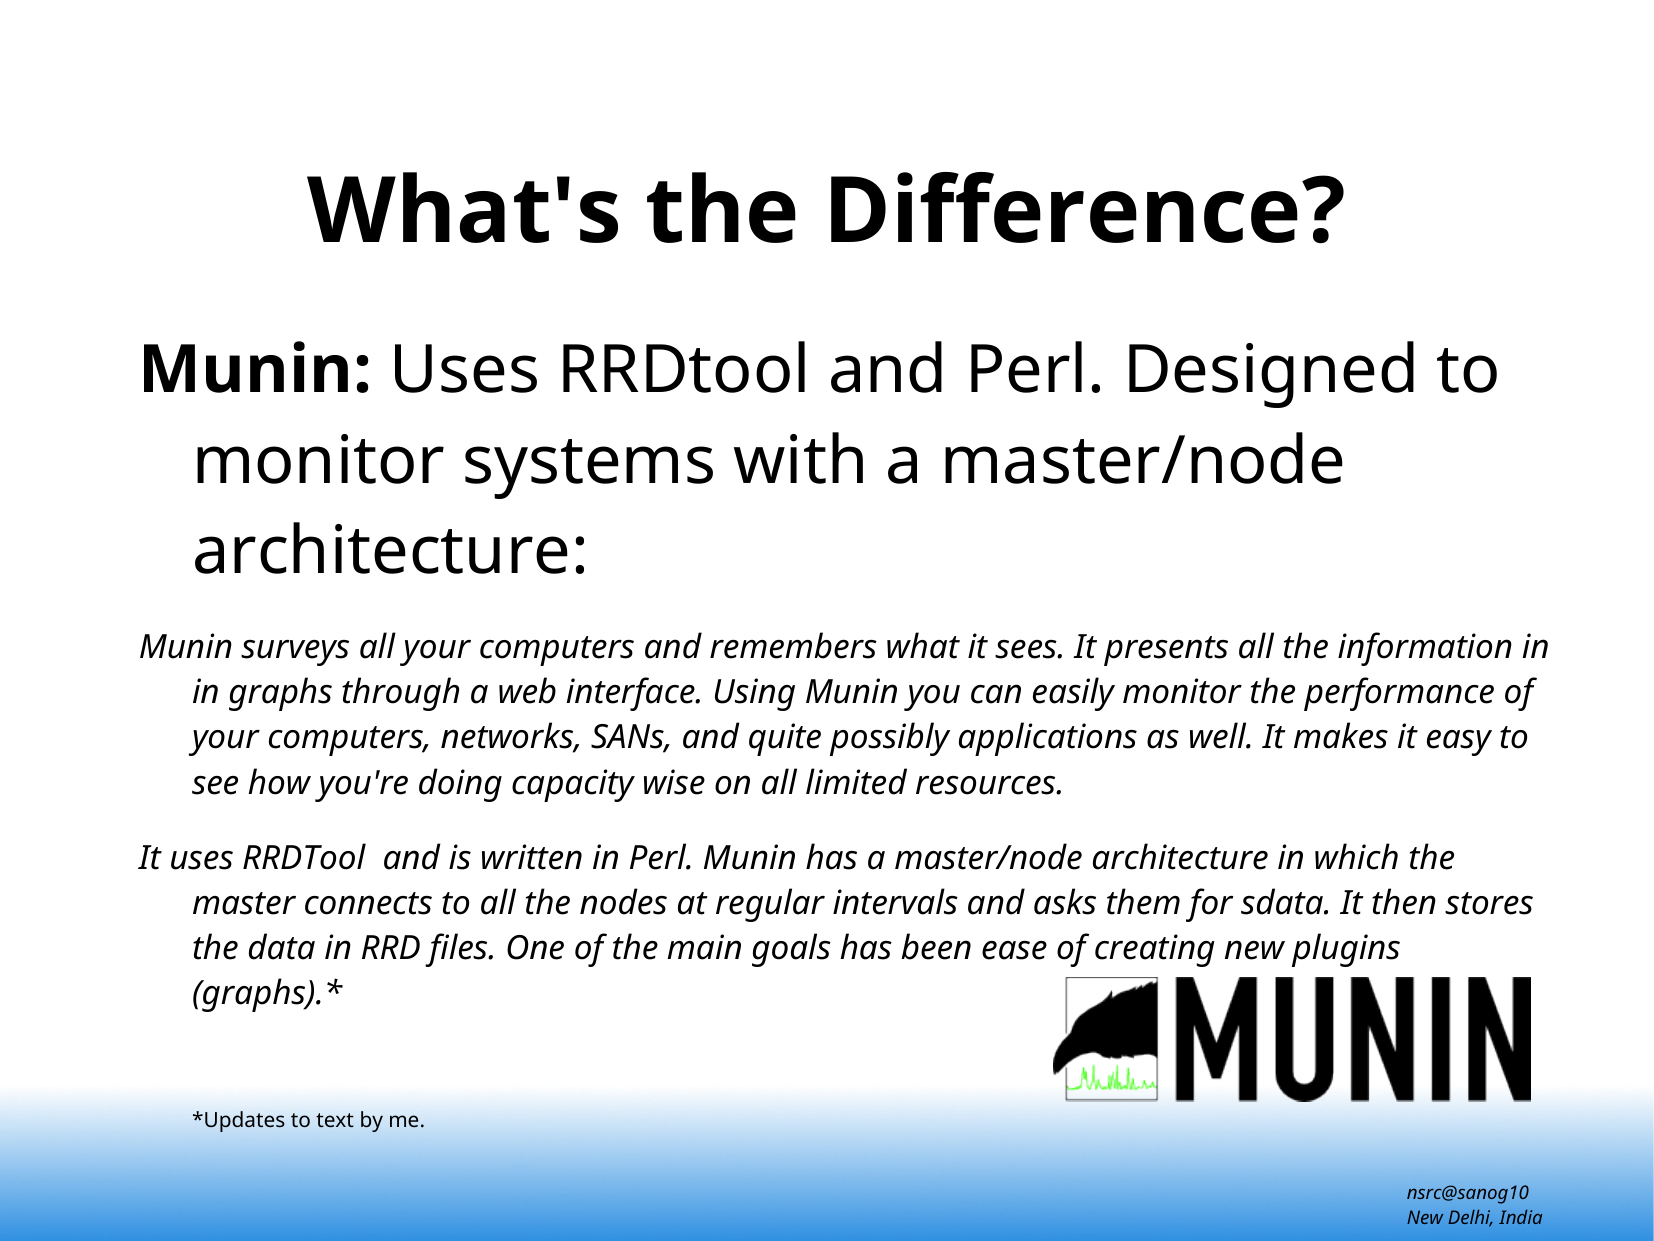

# What's the Difference?
Munin: Uses RRDtool and Perl. Designed to monitor systems with a master/node architecture:
Munin surveys all your computers and remembers what it sees. It presents all the information in in graphs through a web interface. Using Munin you can easily monitor the performance of your computers, networks, SANs, and quite possibly applications as well. It makes it easy to see how you're doing capacity wise on all limited resources.
It uses RRDTool and is written in Perl. Munin has a master/node architecture in which the master connects to all the nodes at regular intervals and asks them for sdata. It then stores the data in RRD files. One of the main goals has been ease of creating new plugins (graphs).*
*Updates to text by me.